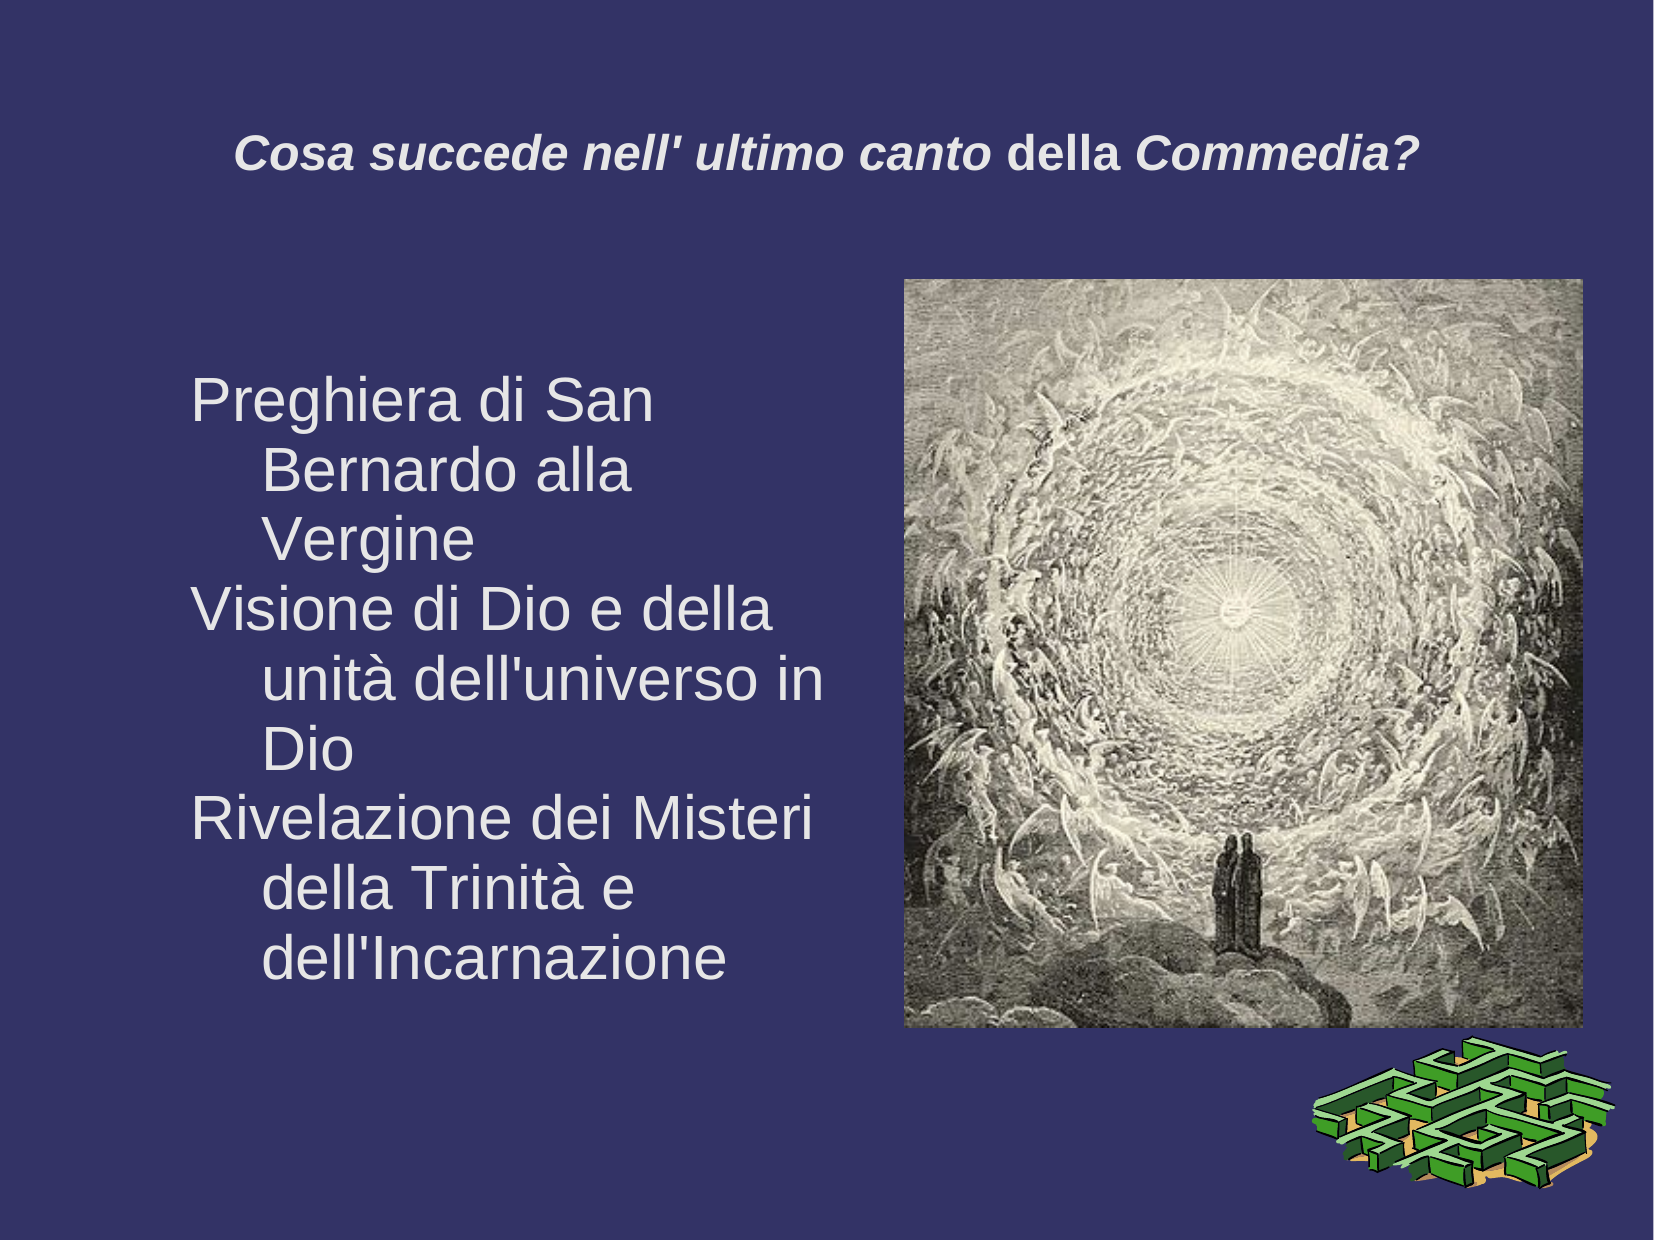

# Cosa succede nell' ultimo canto della Commedia?
Preghiera di San Bernardo alla Vergine
Visione di Dio e della unità dell'universo in Dio
Rivelazione dei Misteri della Trinità e dell'Incarnazione